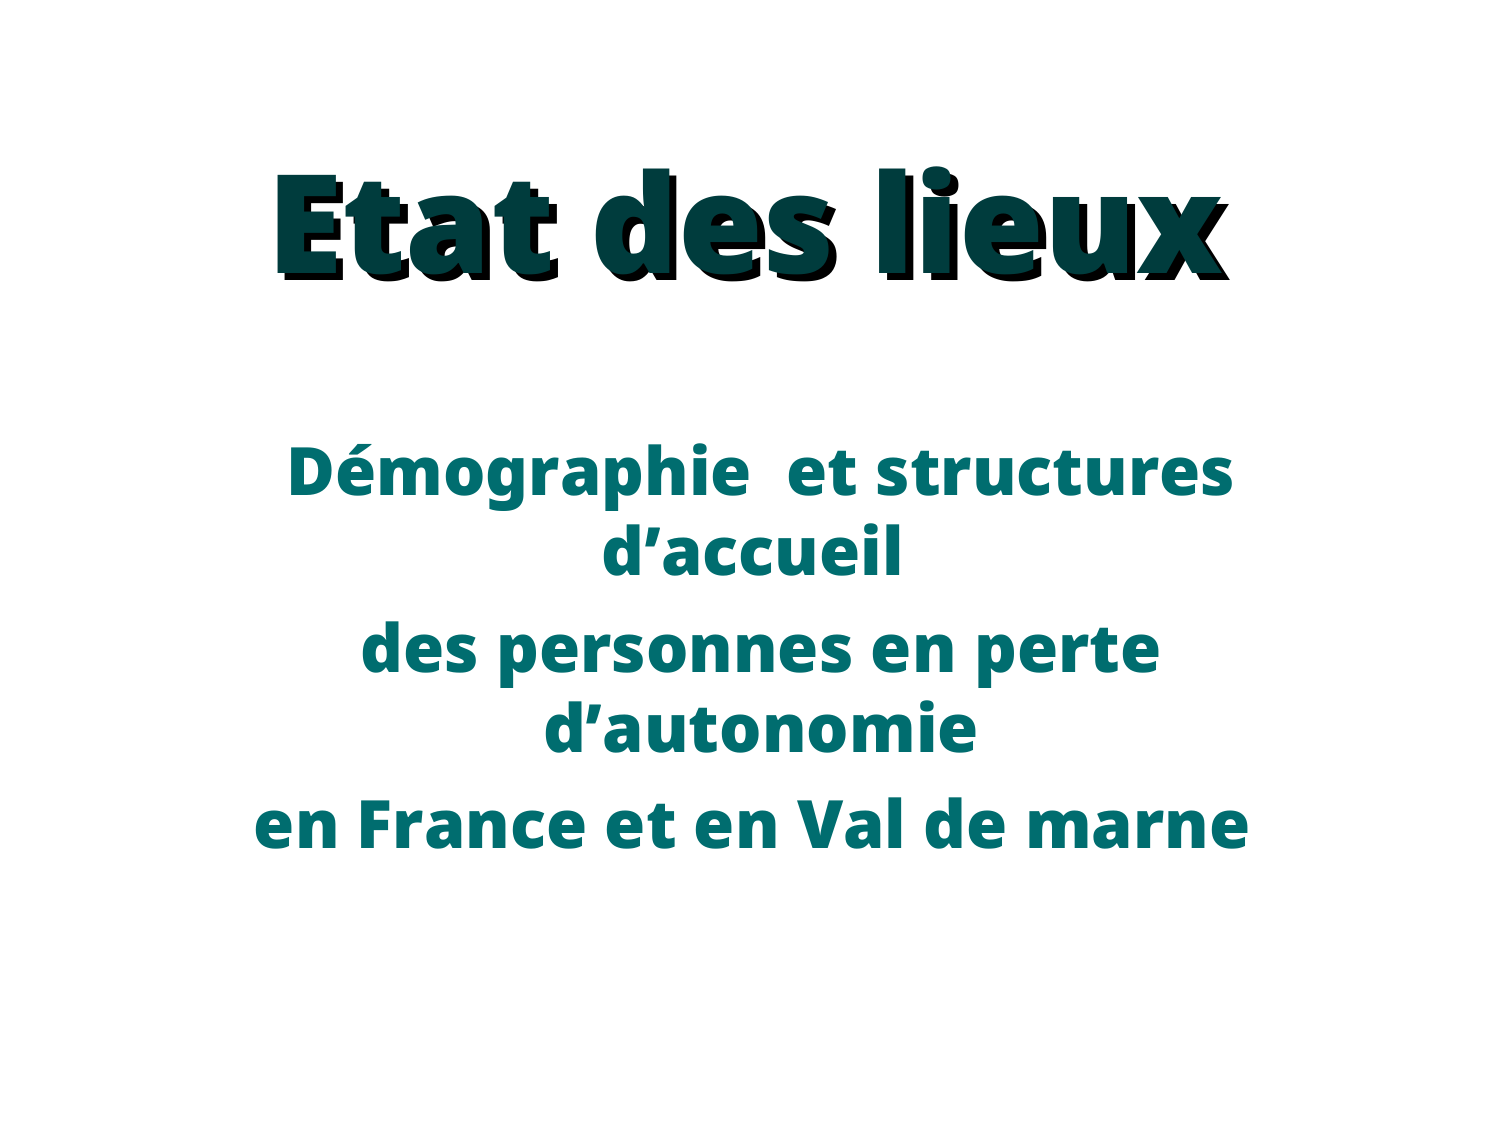

# Etat des lieux
Démographie et structures d’accueil
des personnes en perte d’autonomie
en France et en Val de marne